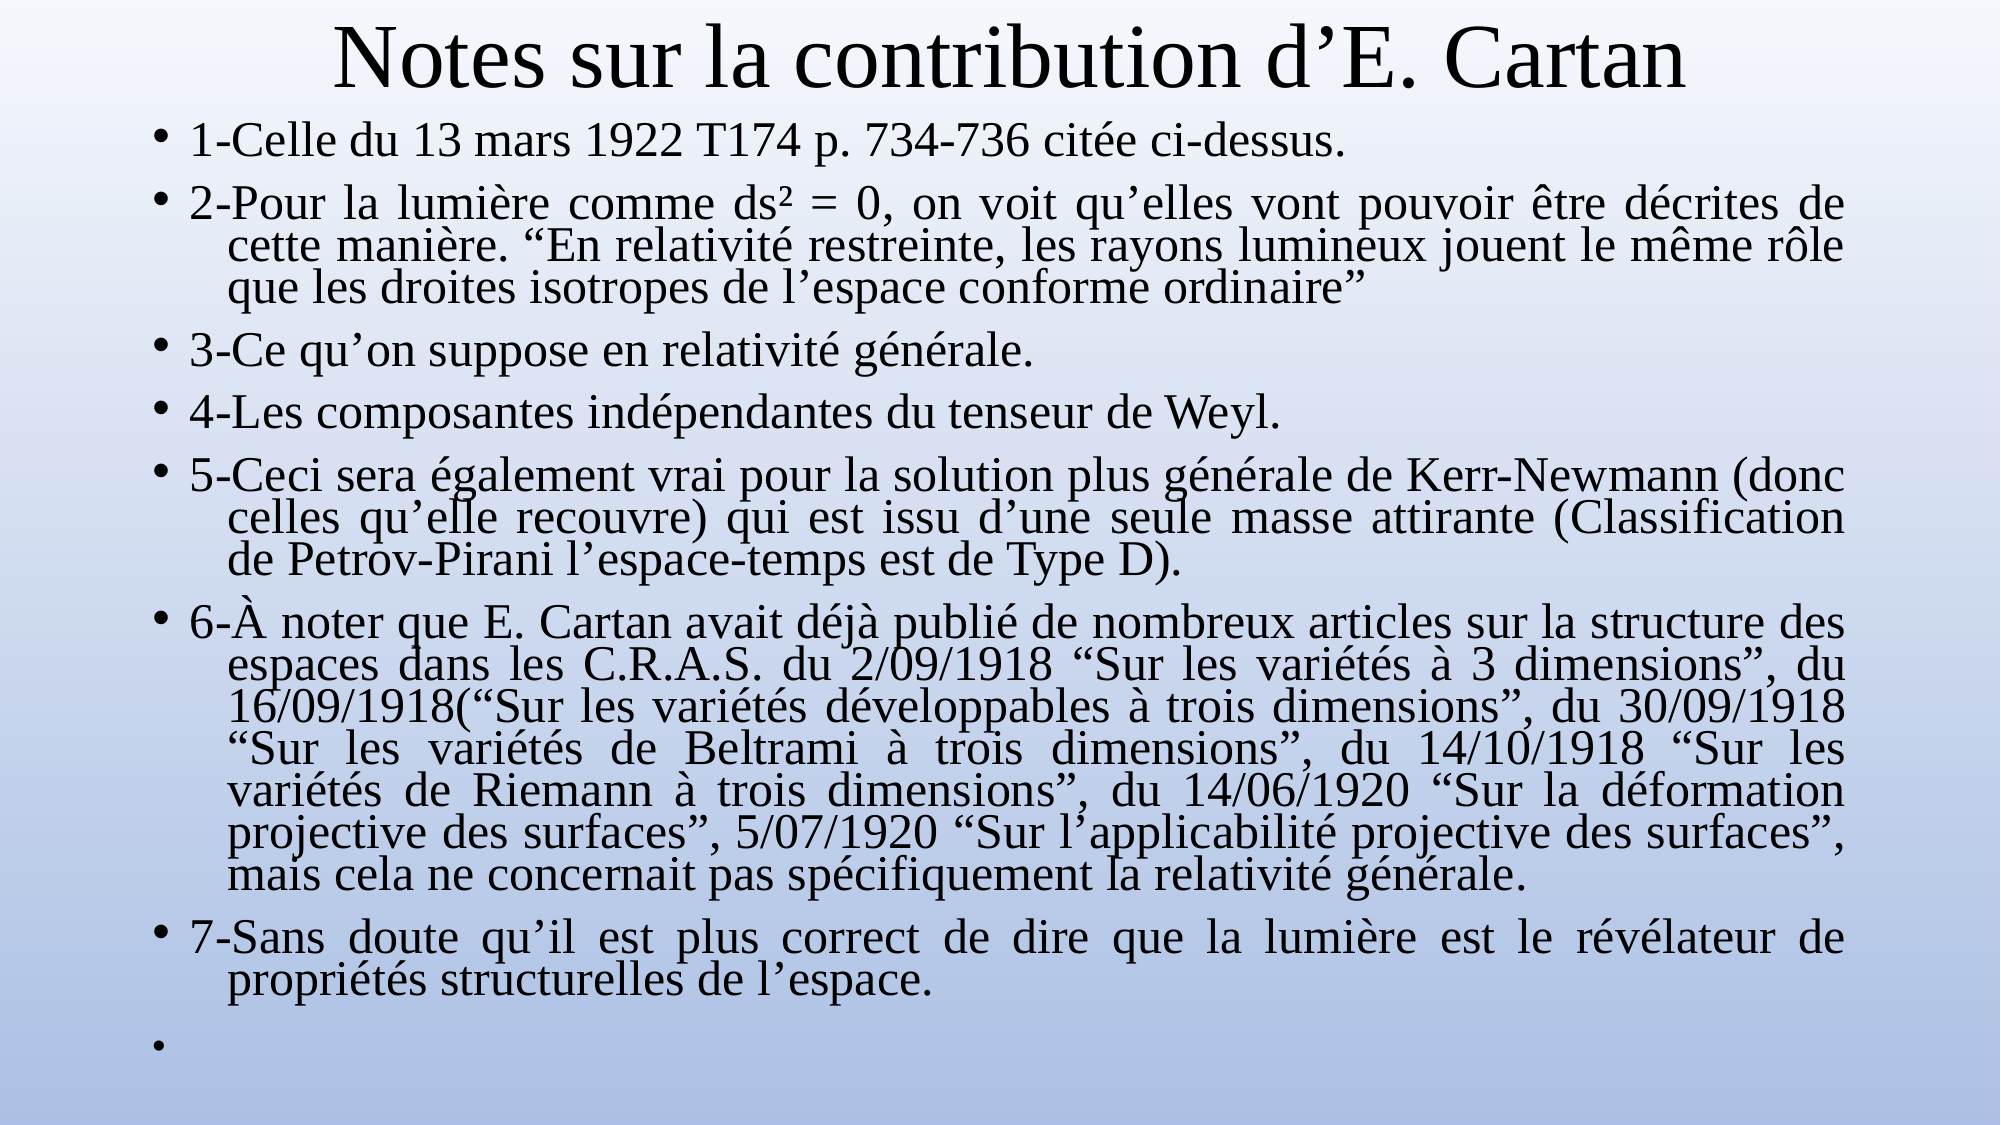

Notes sur la contribution d’E. Cartan
# 1-Celle du 13 mars 1922 T174 p. 734-736 citée ci-dessus.
2-Pour la lumière comme ds² = 0, on voit qu’elles vont pouvoir être décrites de cette manière. “En relativité restreinte, les rayons lumineux jouent le même rôle que les droites isotropes de l’espace conforme ordinaire”
3-Ce qu’on suppose en relativité générale.
4-Les composantes indépendantes du tenseur de Weyl.
5-Ceci sera également vrai pour la solution plus générale de Kerr-Newmann (donc celles qu’elle recouvre) qui est issu d’une seule masse attirante (Classification de Petrov-Pirani l’espace-temps est de Type D).
6-À noter que E. Cartan avait déjà publié de nombreux articles sur la structure des espaces dans les C.R.A.S. du 2/09/1918 “Sur les variétés à 3 dimensions”, du 16/09/1918(“Sur les variétés développables à trois dimensions”, du 30/09/1918 “Sur les variétés de Beltrami à trois dimensions”, du 14/10/1918 “Sur les variétés de Riemann à trois dimensions”, du 14/06/1920 “Sur la déformation projective des surfaces”, 5/07/1920 “Sur l’applicabilité projective des surfaces”, mais cela ne concernait pas spécifiquement la relativité générale.
7-Sans doute qu’il est plus correct de dire que la lumière est le révélateur de propriétés structurelles de l’espace.